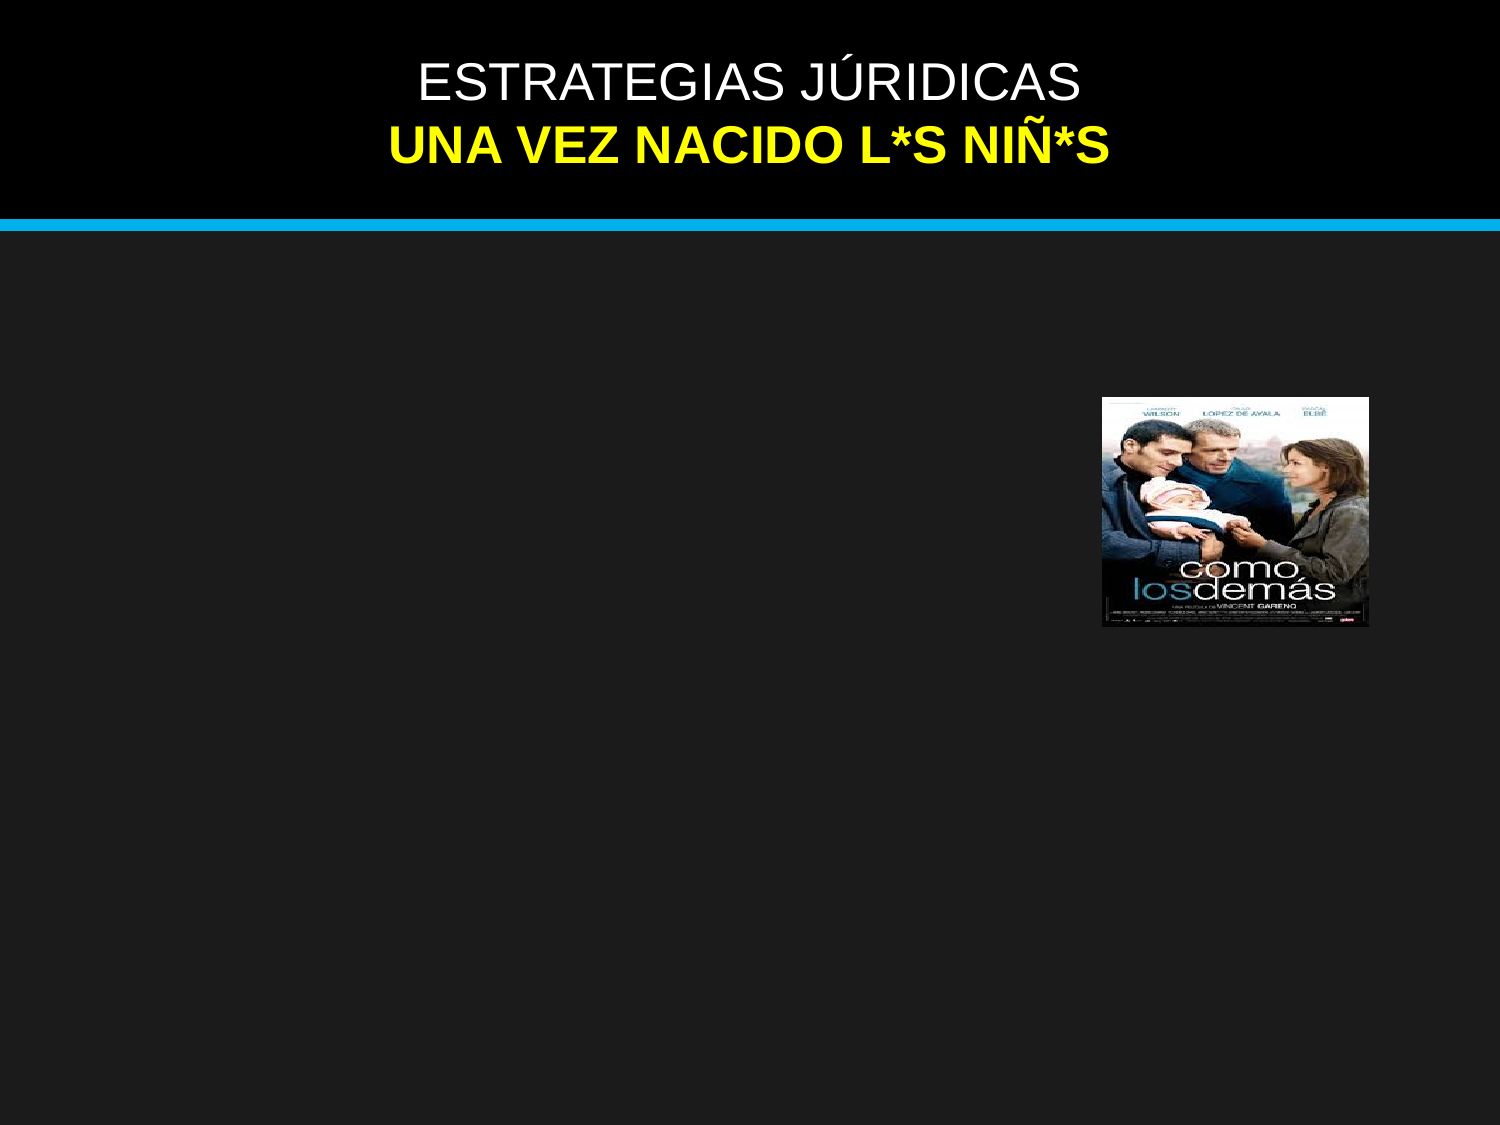

# ESTRATEGIAS JÚRIDICAS UNA VEZ NACIDO L*S NIÑ*S